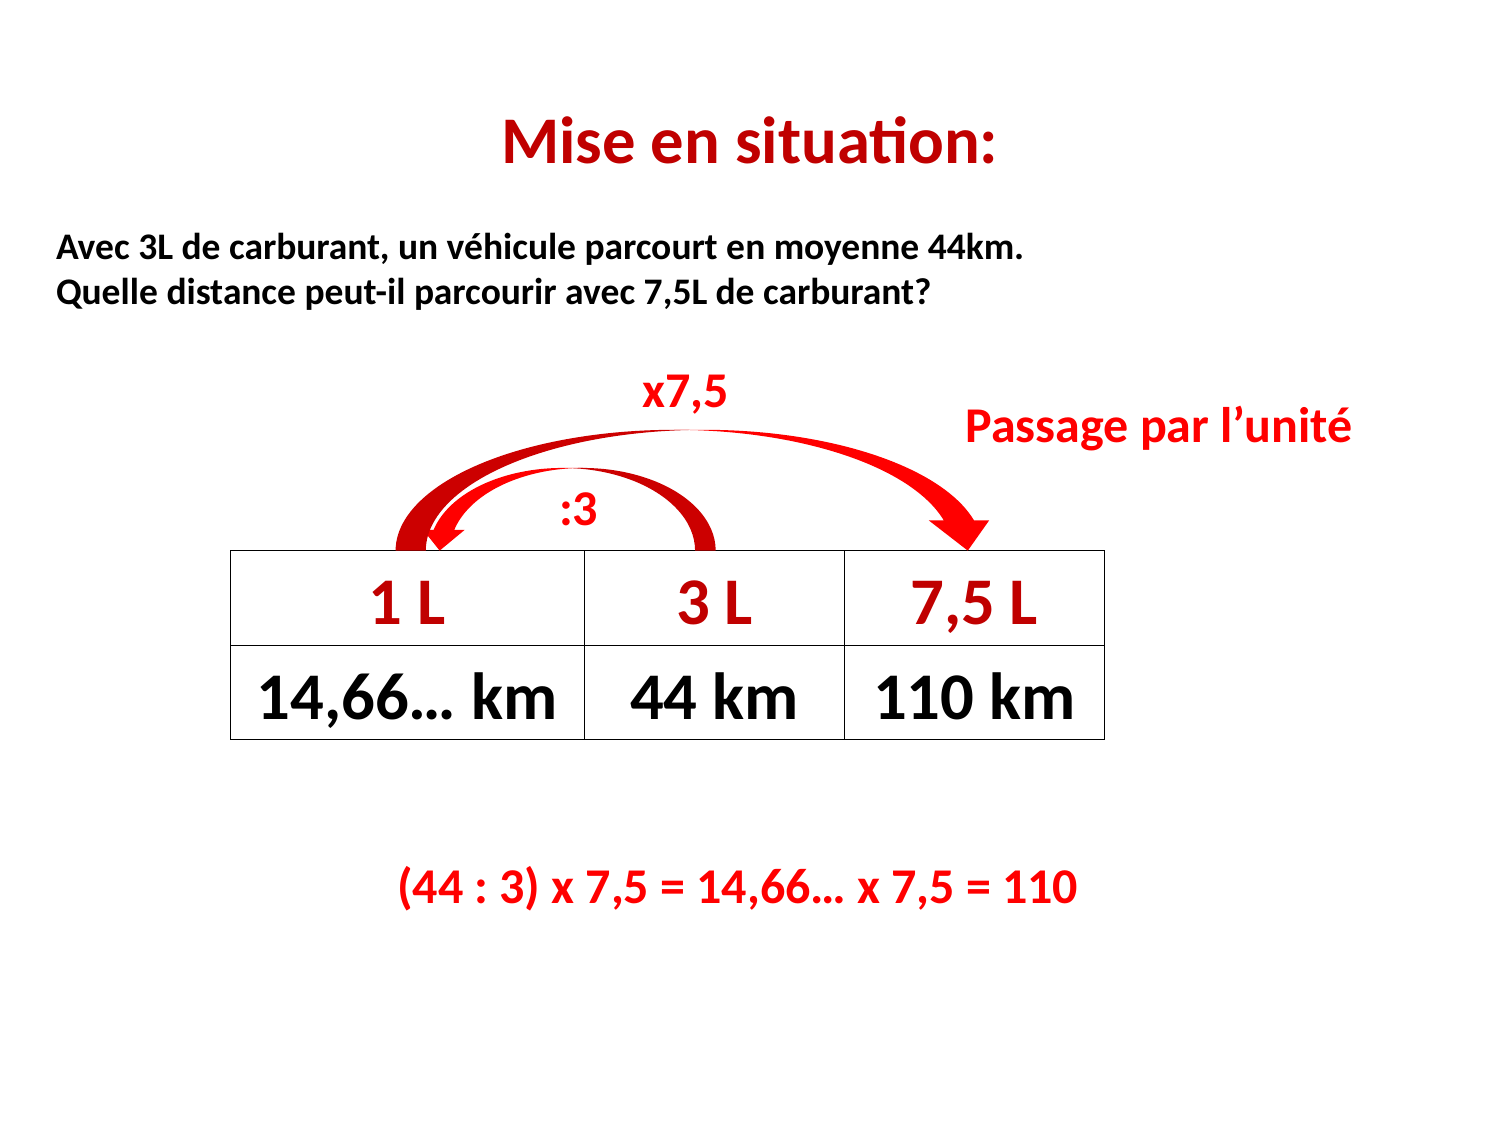

Mise en situation:
Avec 3L de carburant, un véhicule parcourt en moyenne 44km.
Quelle distance peut-il parcourir avec 7,5L de carburant?
x7,5
Passage par l’unité
:3
1 L
3 L
7,5 L
14,66… km
44 km
110 km
(44 : 3) x 7,5 = 14,66… x 7,5 = 110